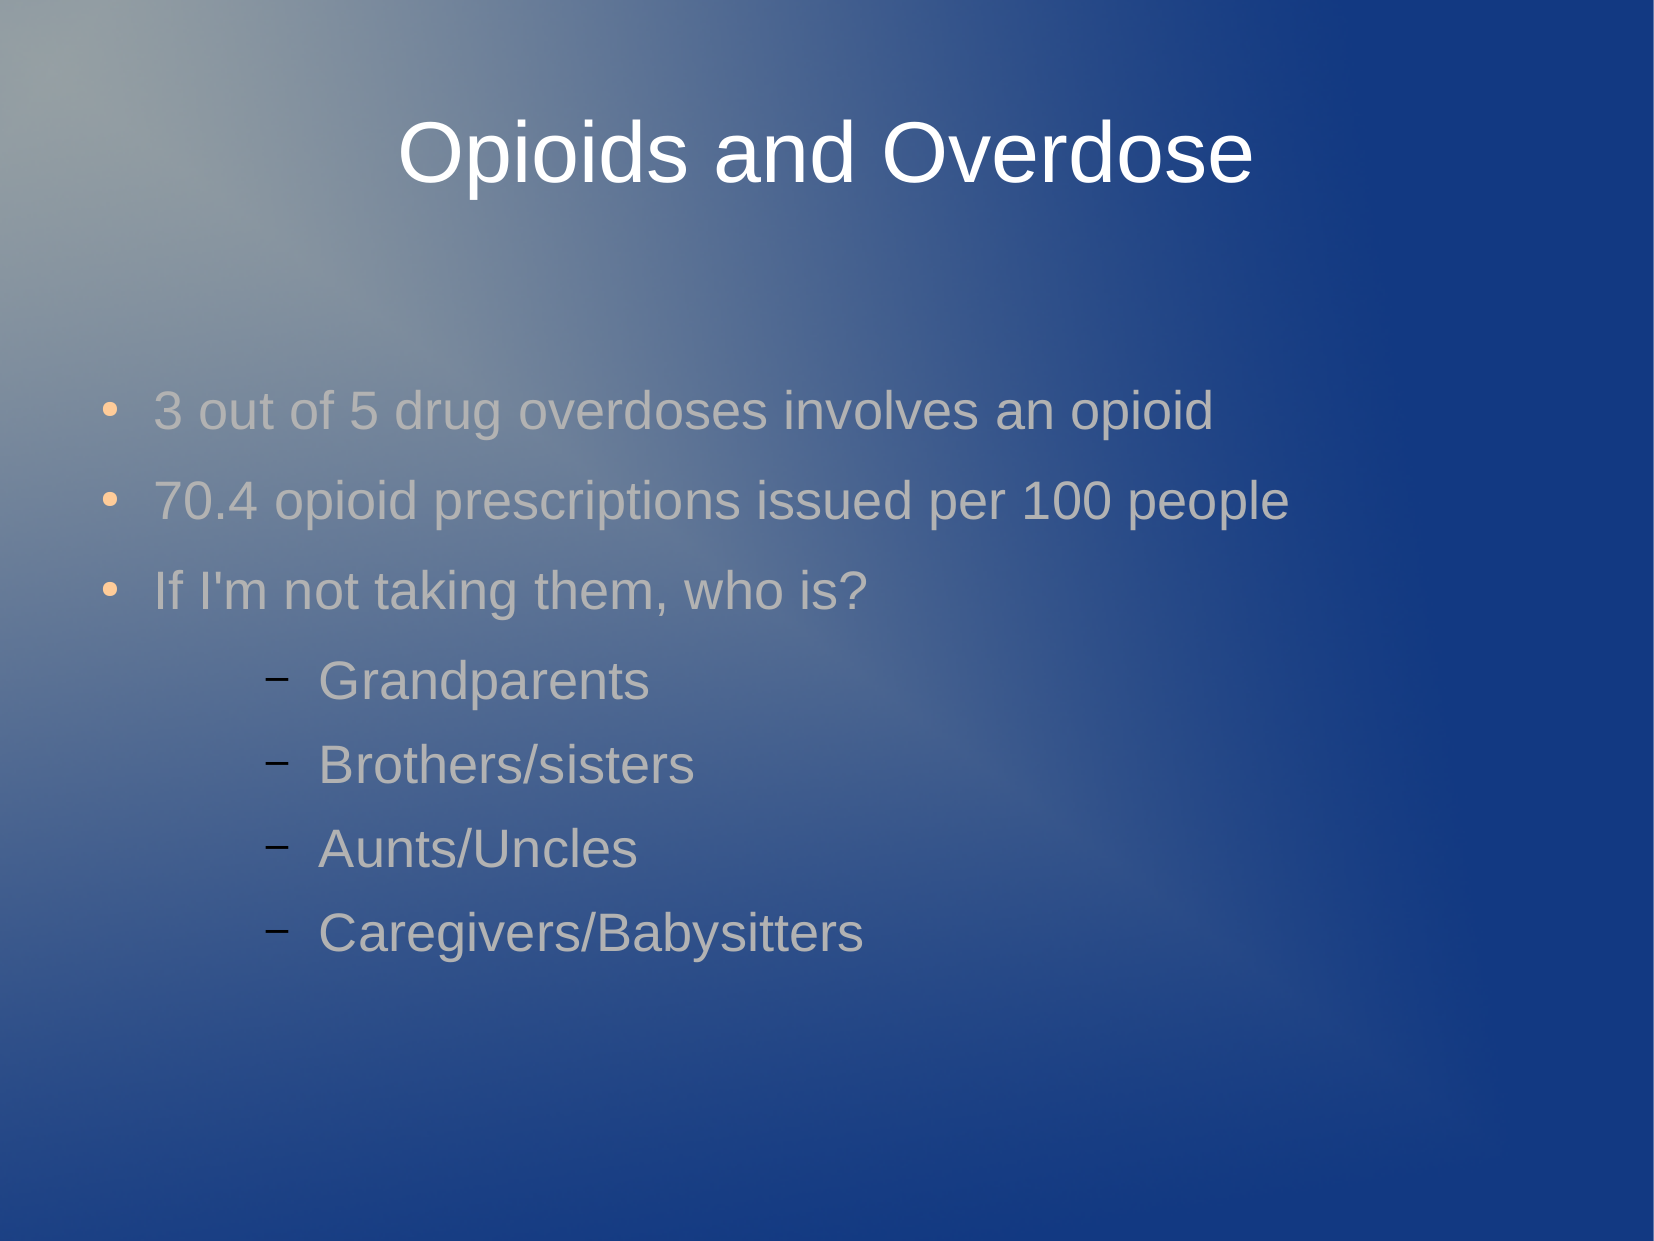

# Opioids and Overdose
3 out of 5 drug overdoses involves an opioid
70.4 opioid prescriptions issued per 100 people
If I'm not taking them, who is?
Grandparents
Brothers/sisters
Aunts/Uncles
Caregivers/Babysitters